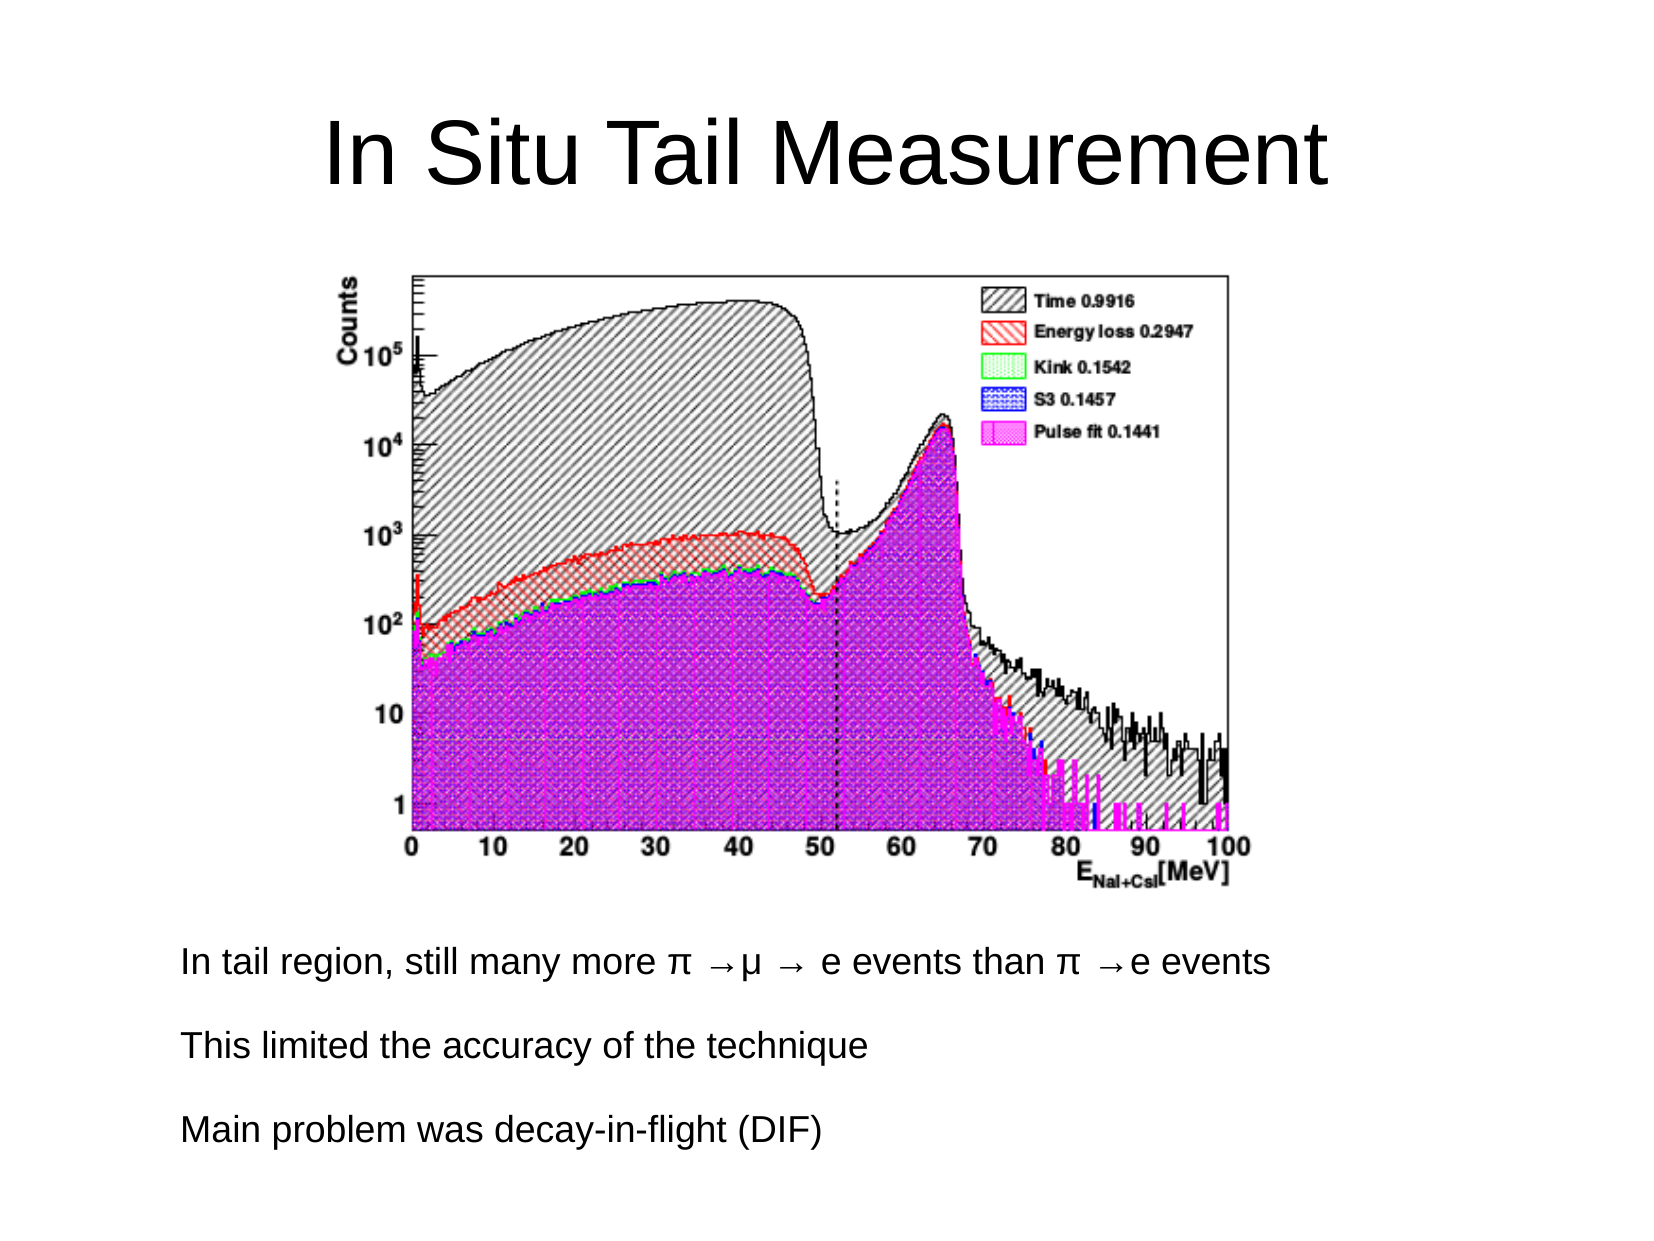

# In Situ Tail Measurement
In tail region, still many more π →μ → e events than π →e events
This limited the accuracy of the technique
Main problem was decay-in-flight (DIF)